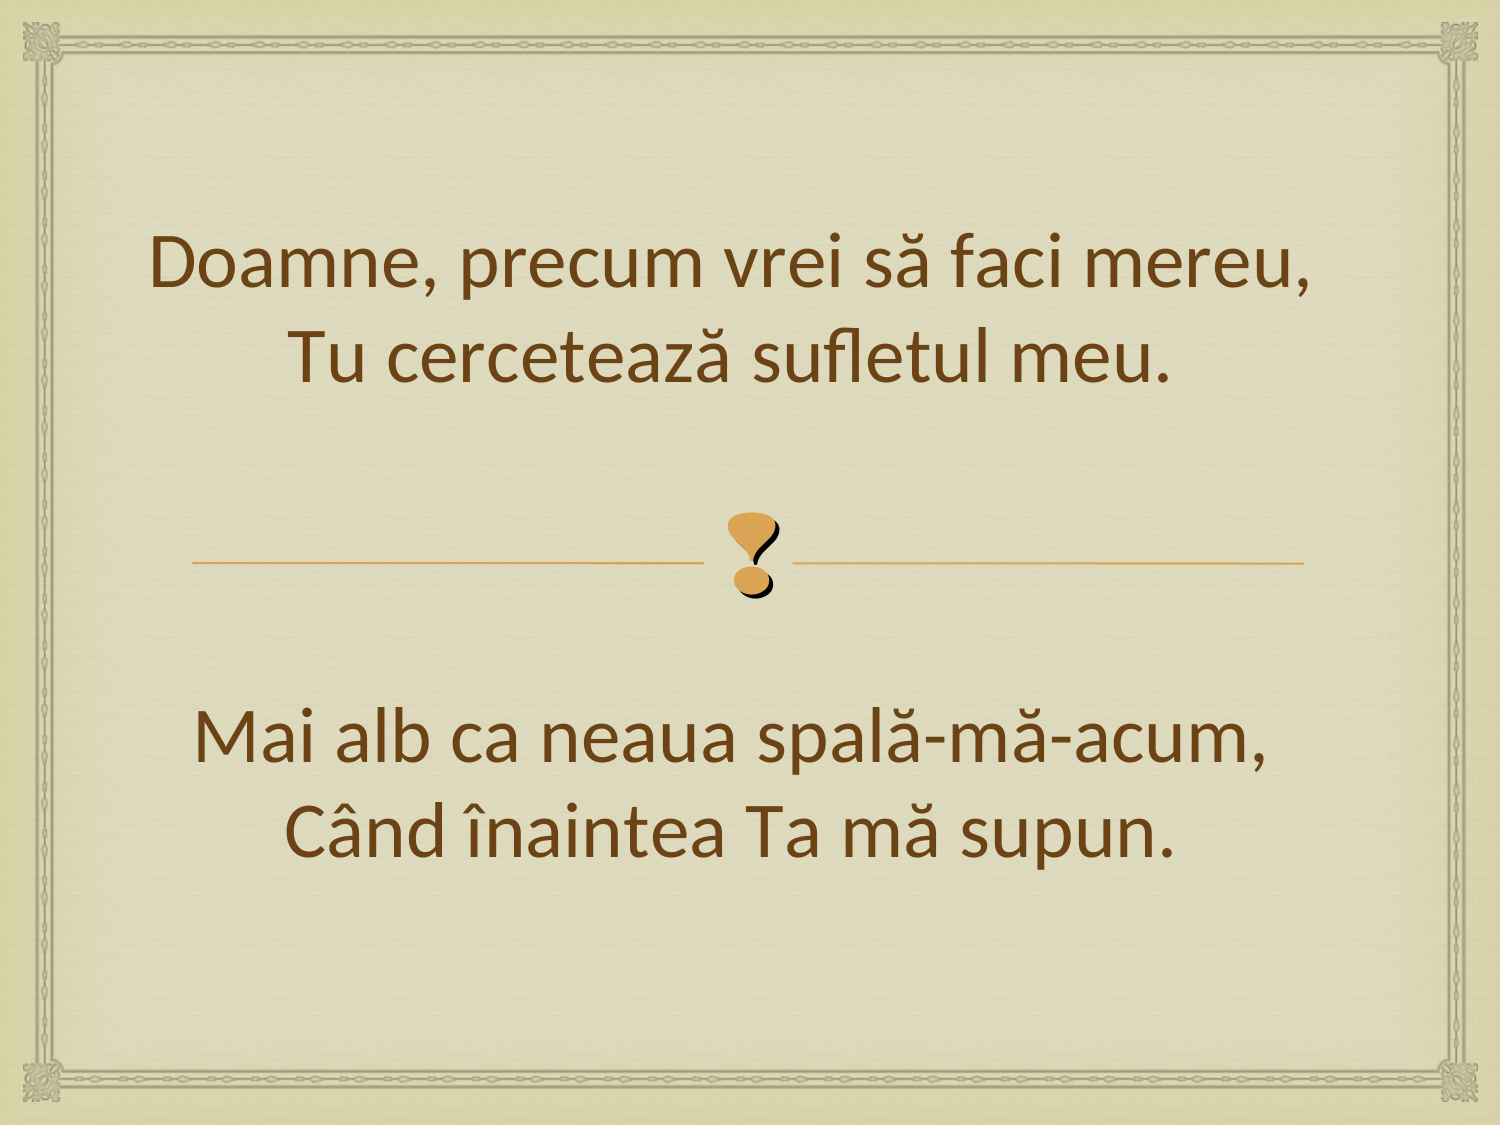

Doamne, precum vrei să faci mereu,
Tu cercetează sufletul meu.
Mai alb ca neaua spală-mă-acum,
Când înaintea Ta mă supun.